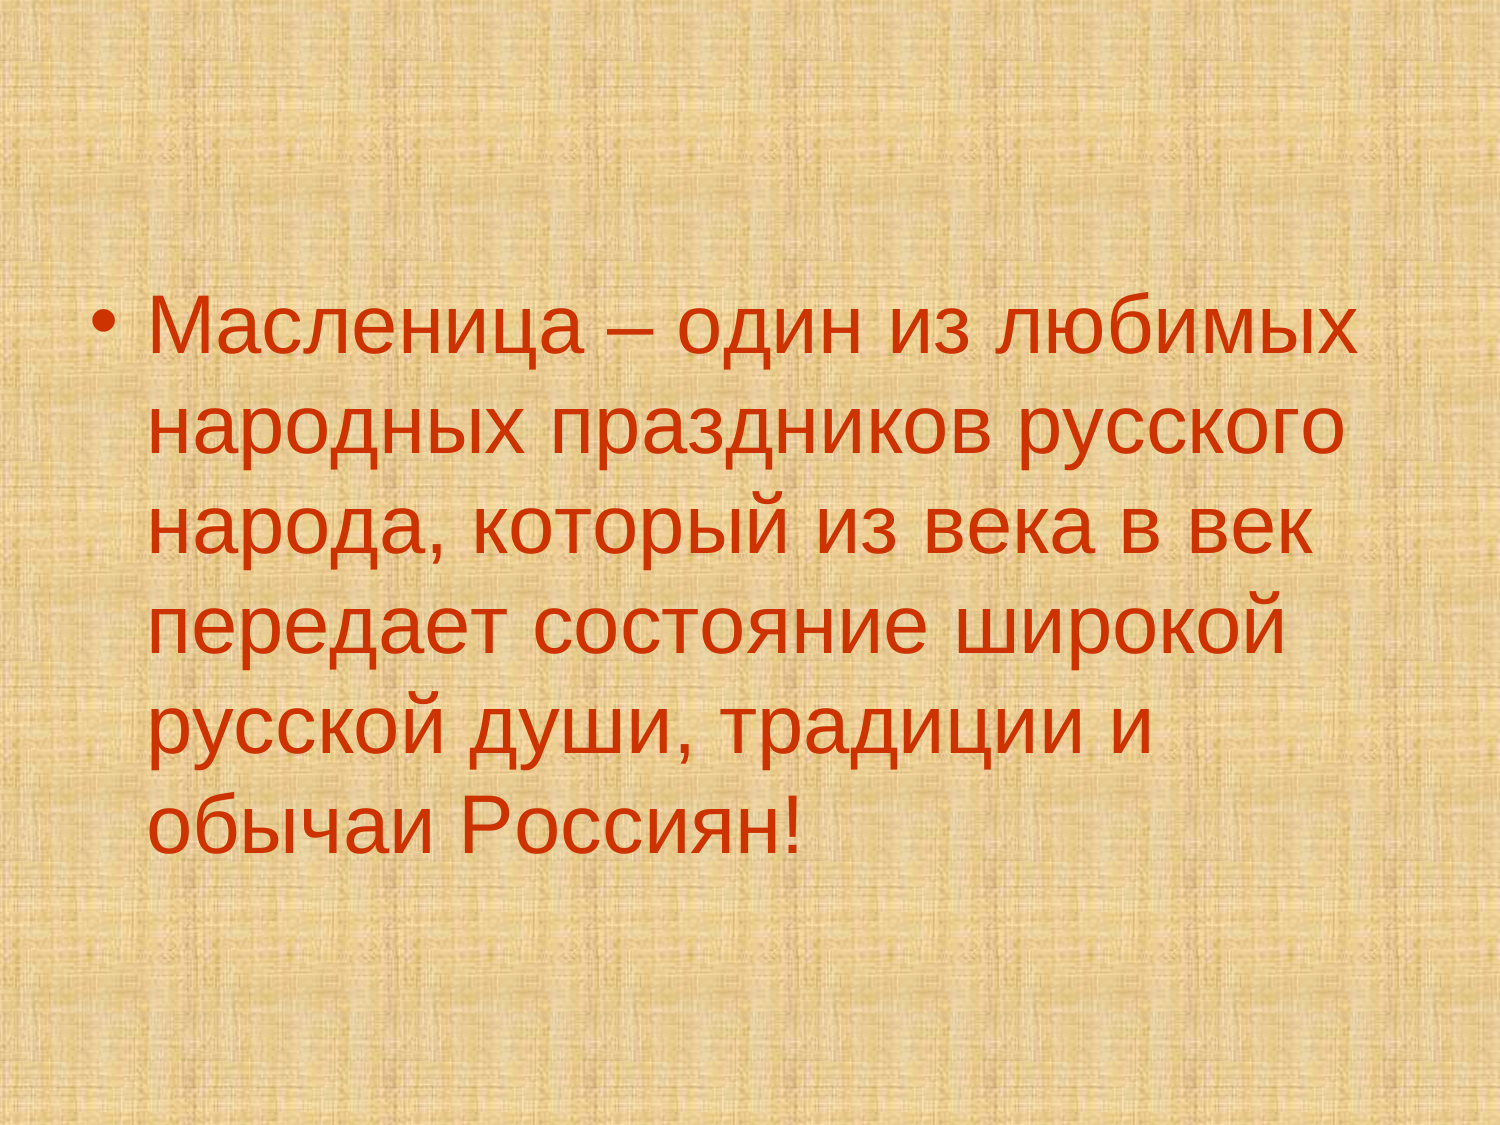

# Масленица – один из любимых народных праздников русского народа, который из века в век передает состояние широкой русской души, традиции и обычаи Россиян!